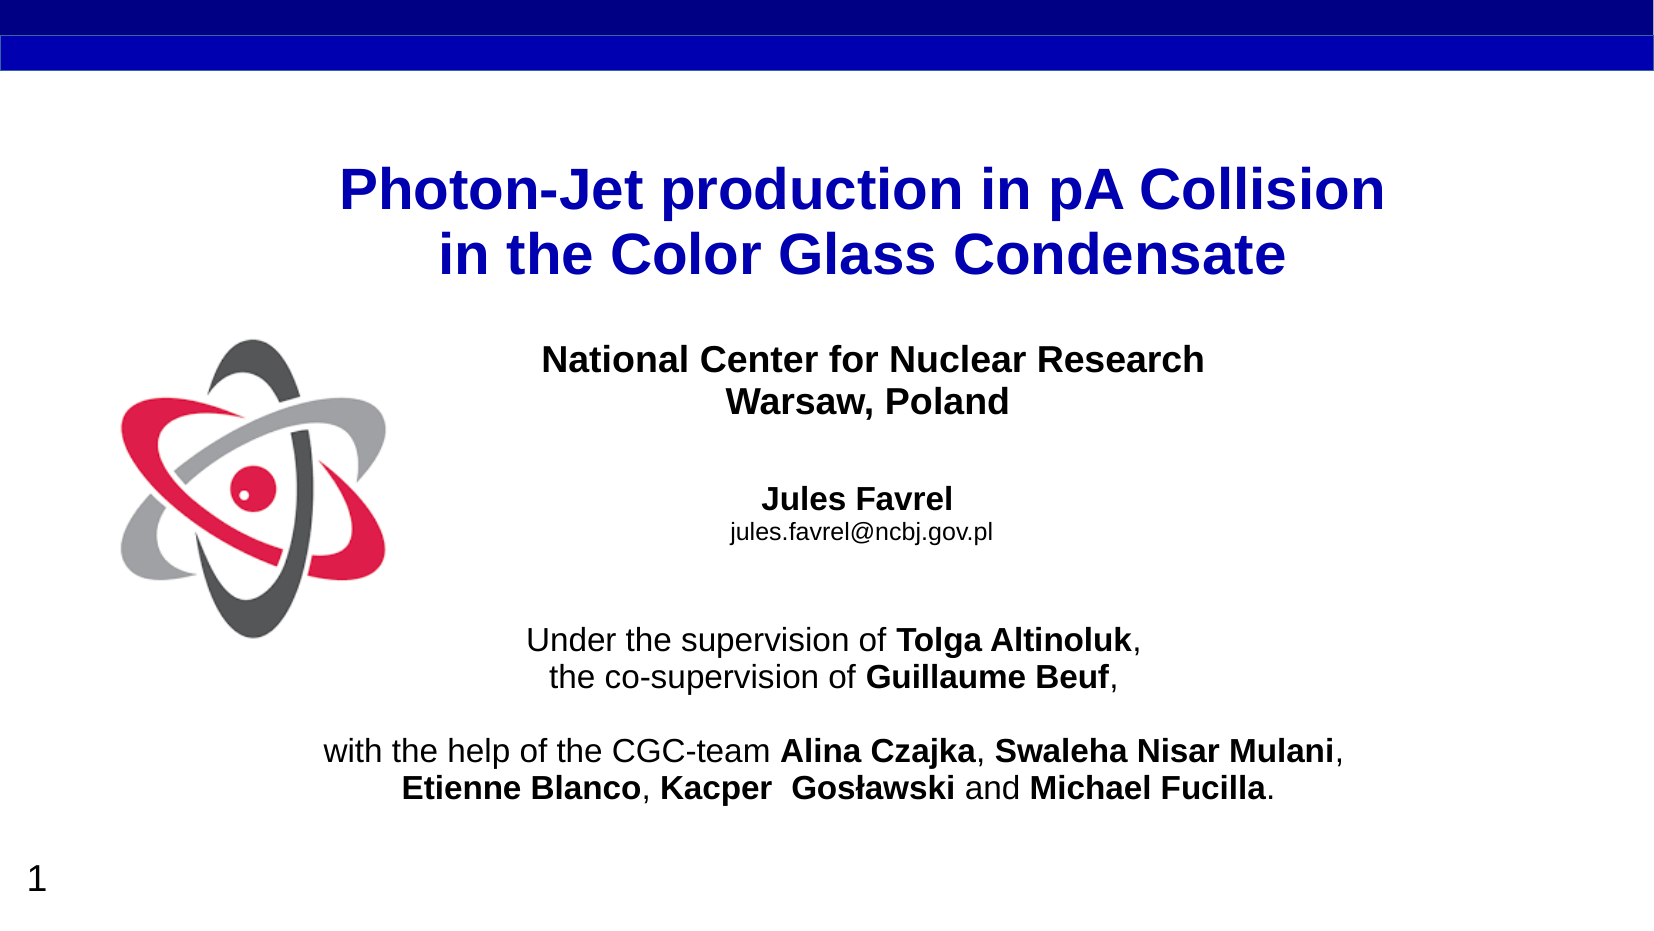

# Photon-Jet production in pA Collision in the Color Glass Condensate
 National Center for Nuclear Research
Warsaw, Poland
Jules Favrel
jules.favrel@ncbj.gov.pl
Under the supervision of Tolga Altinoluk,
 the co-supervision of Guillaume Beuf,
with the help of the CGC-team Alina Czajka, Swaleha Nisar Mulani,
 Etienne Blanco, Kacper Gosławski and Michael Fucilla.